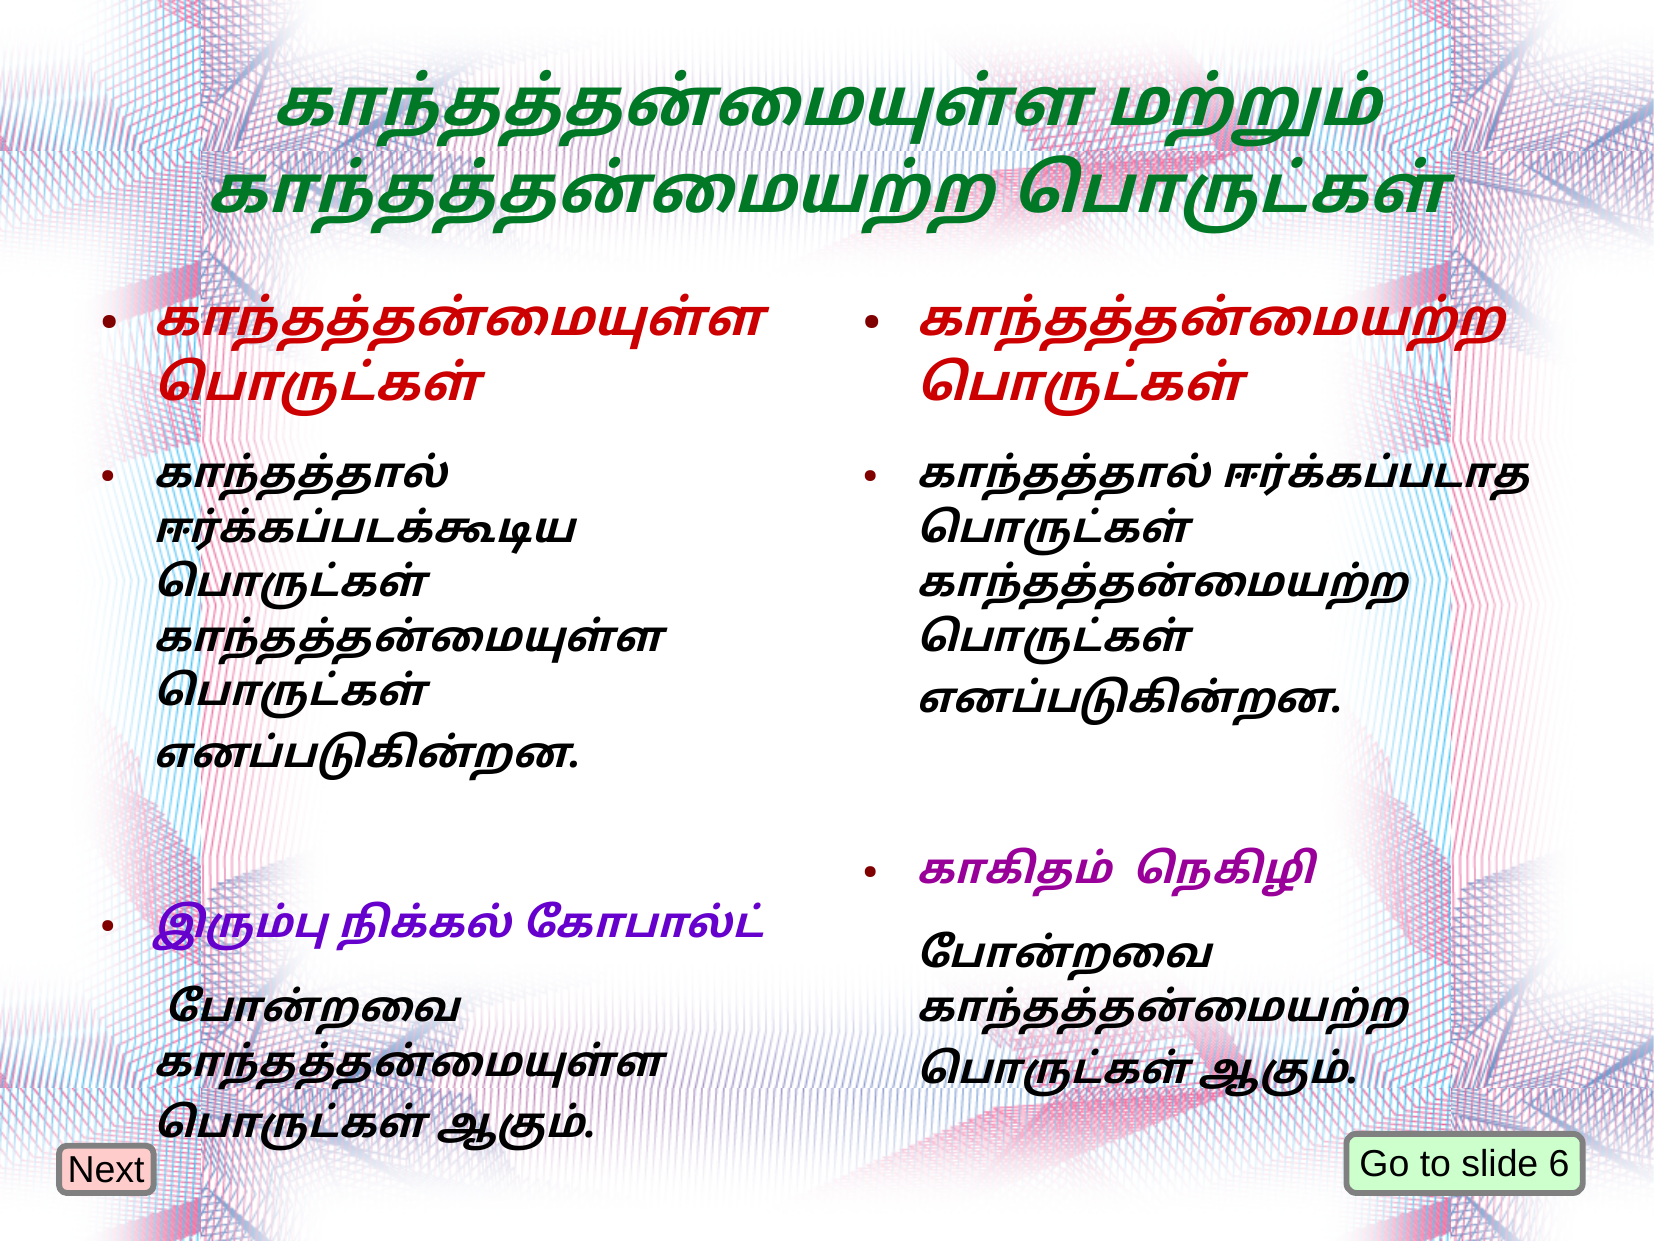

# காந்தத்தன்மையுள்ள மற்றும் காந்தத்தன்மையற்ற பொருட்கள்
காந்தத்தன்மையுள்ள பொருட்கள்
காந்தத்தால் ஈர்க்கப்படக்கூடிய பொருட்கள் காந்தத்தன்மையுள்ள பொருட்கள் எனப்படுகின்றன.
இரும்பு நிக்கல் கோபால்ட்
 போன்றவை காந்தத்தன்மையுள்ள பொருட்கள் ஆகும்.
காந்தத்தன்மையற்ற பொருட்கள்
காந்தத்தால் ஈர்க்கப்படாத பொருட்கள் காந்தத்தன்மையற்ற பொருட்கள் எனப்படுகின்றன.
காகிதம் நெகிழி
போன்றவை காந்தத்தன்மையற்ற பொருட்கள் ஆகும்.
Go to slide 6
Next